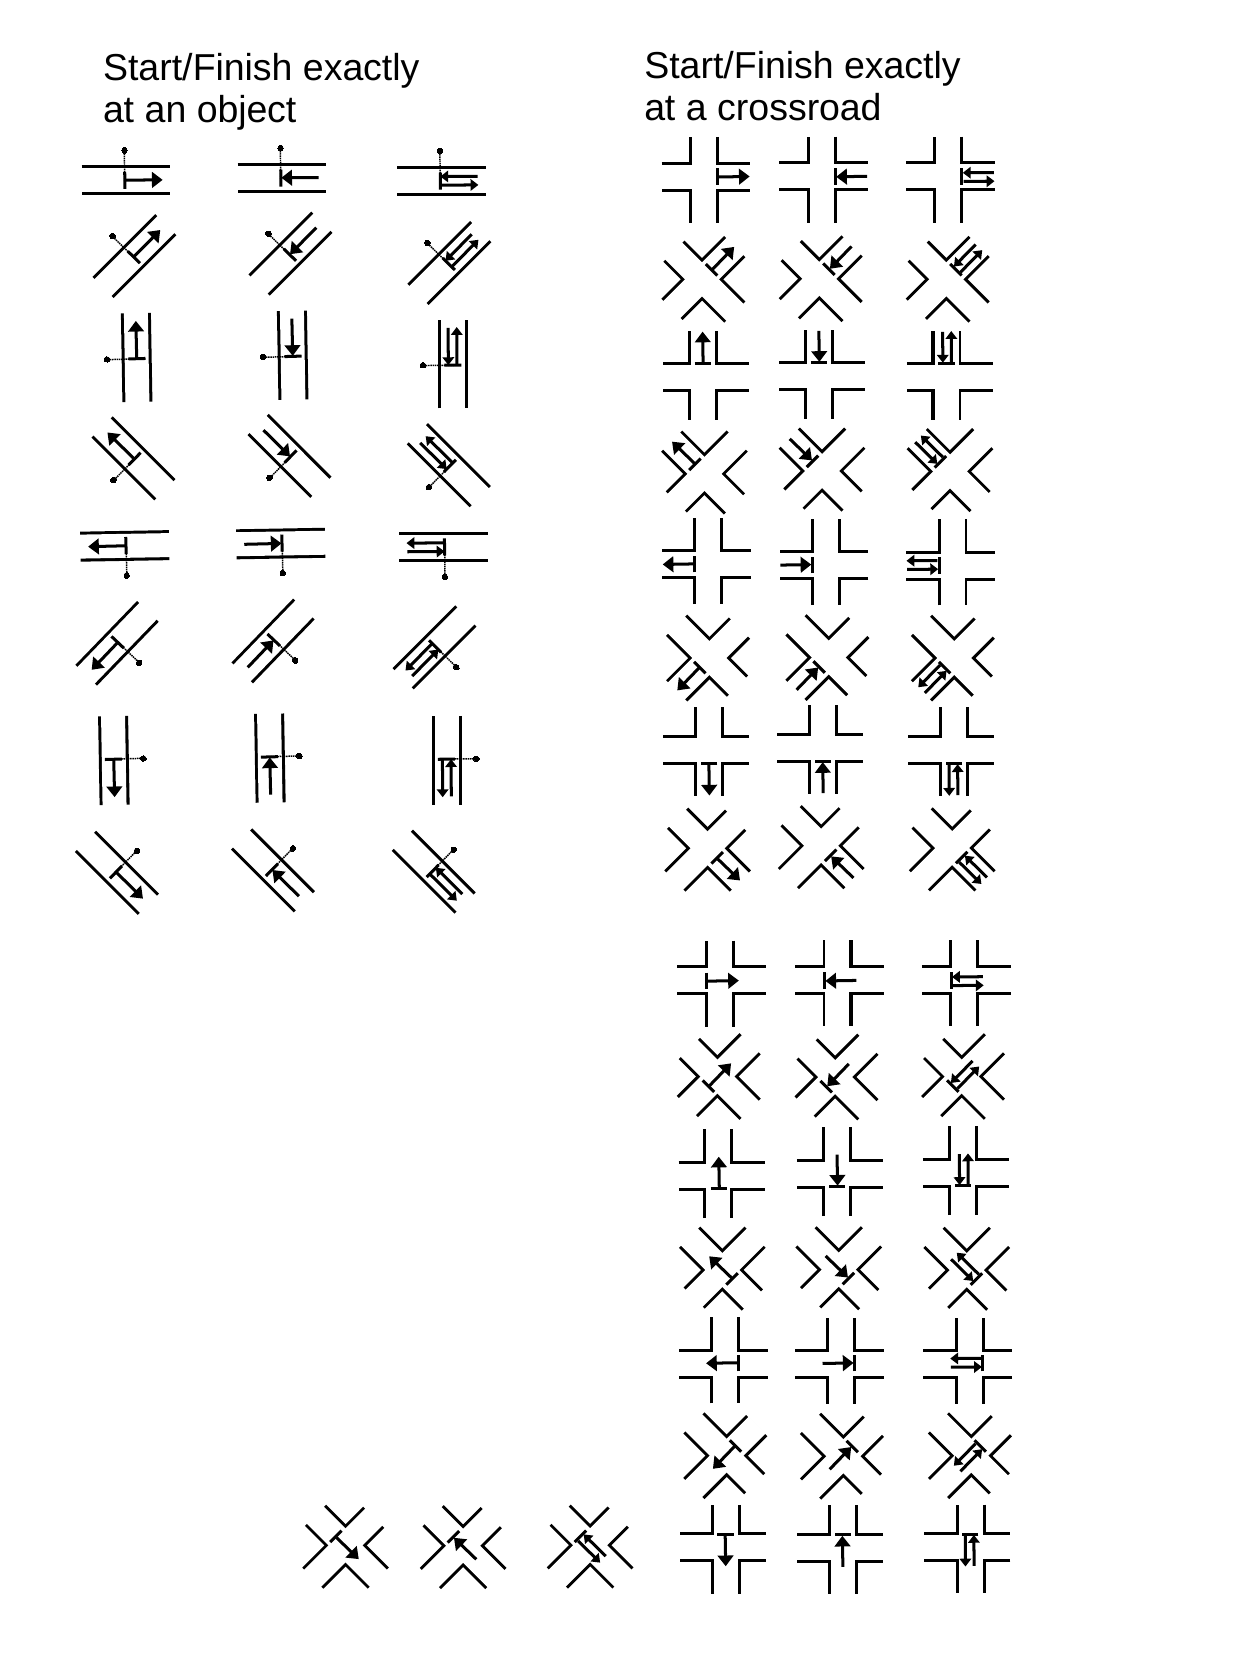

Start/Finish exactly at a crossroad
Start/Finish exactly at an object